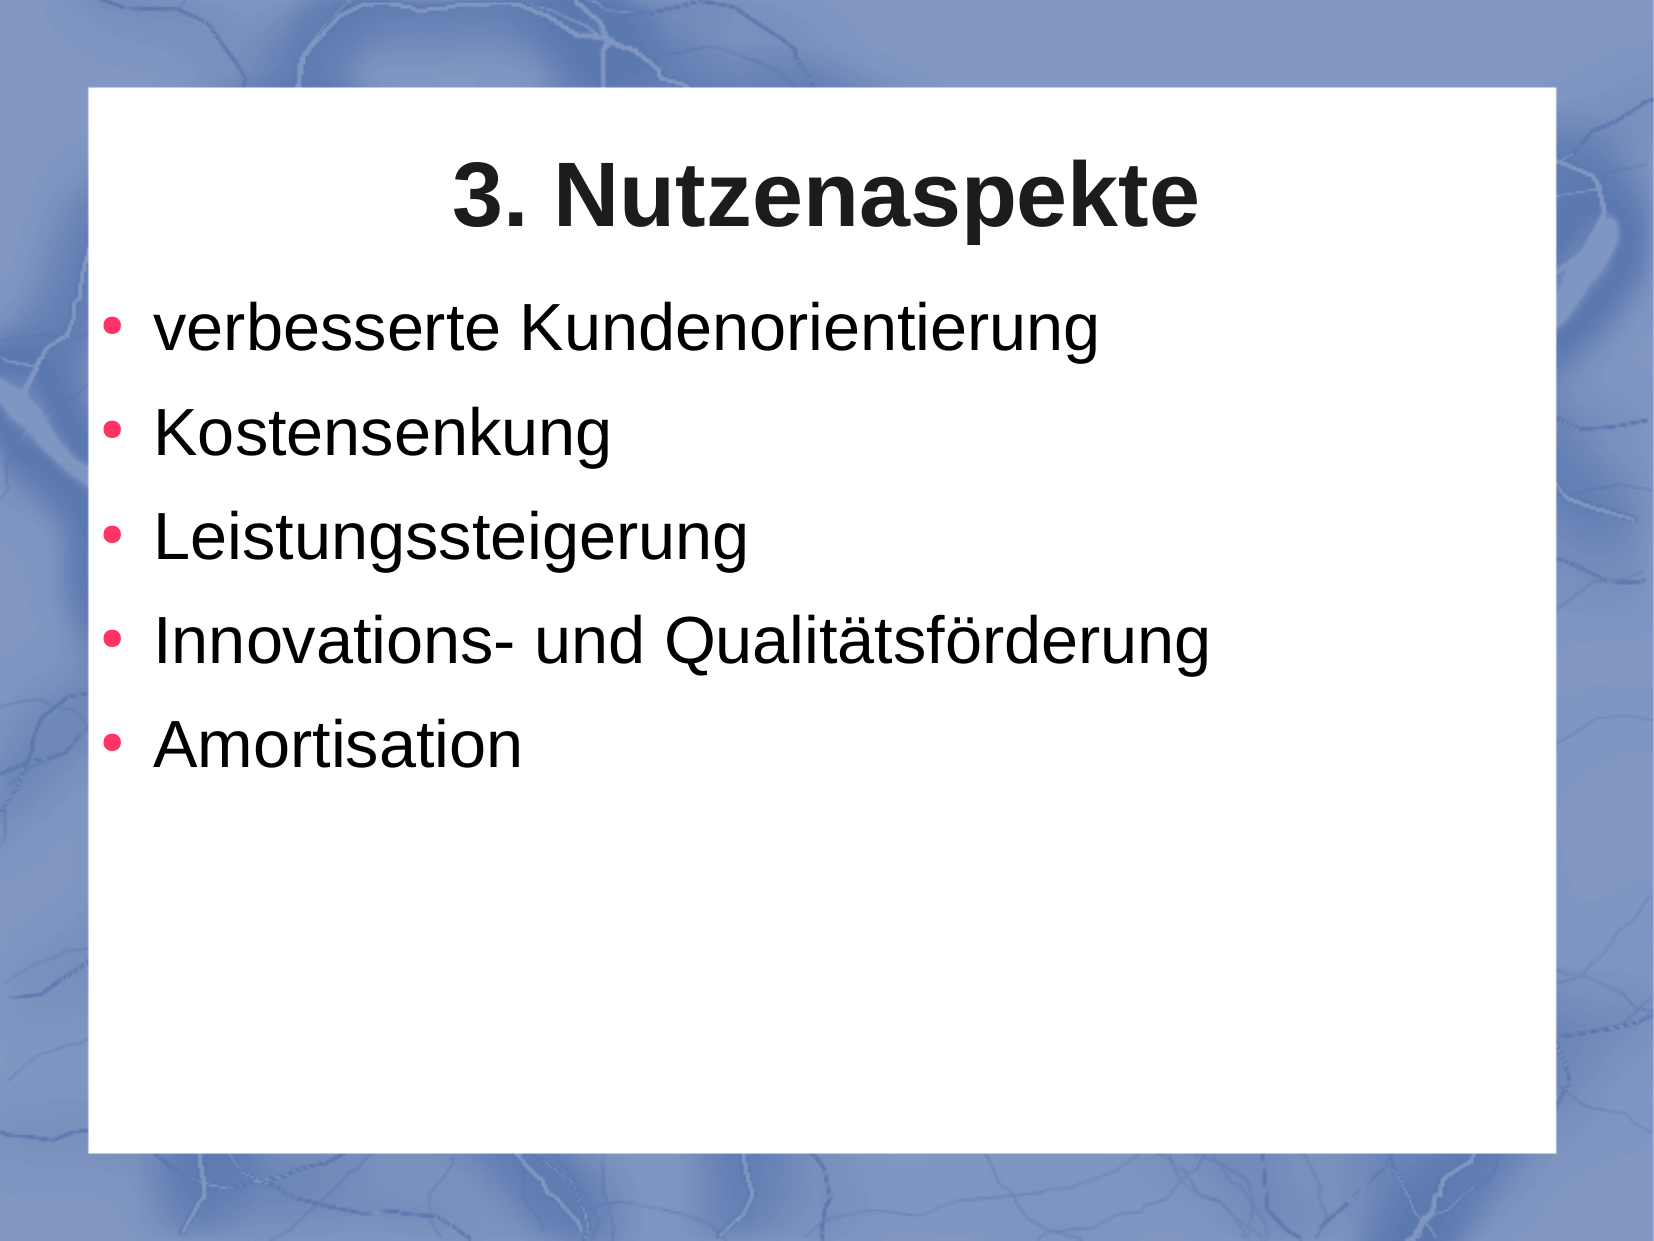

# 3. Nutzenaspekte
verbesserte Kundenorientierung
Kostensenkung
Leistungssteigerung
Innovations- und Qualitätsförderung
Amortisation